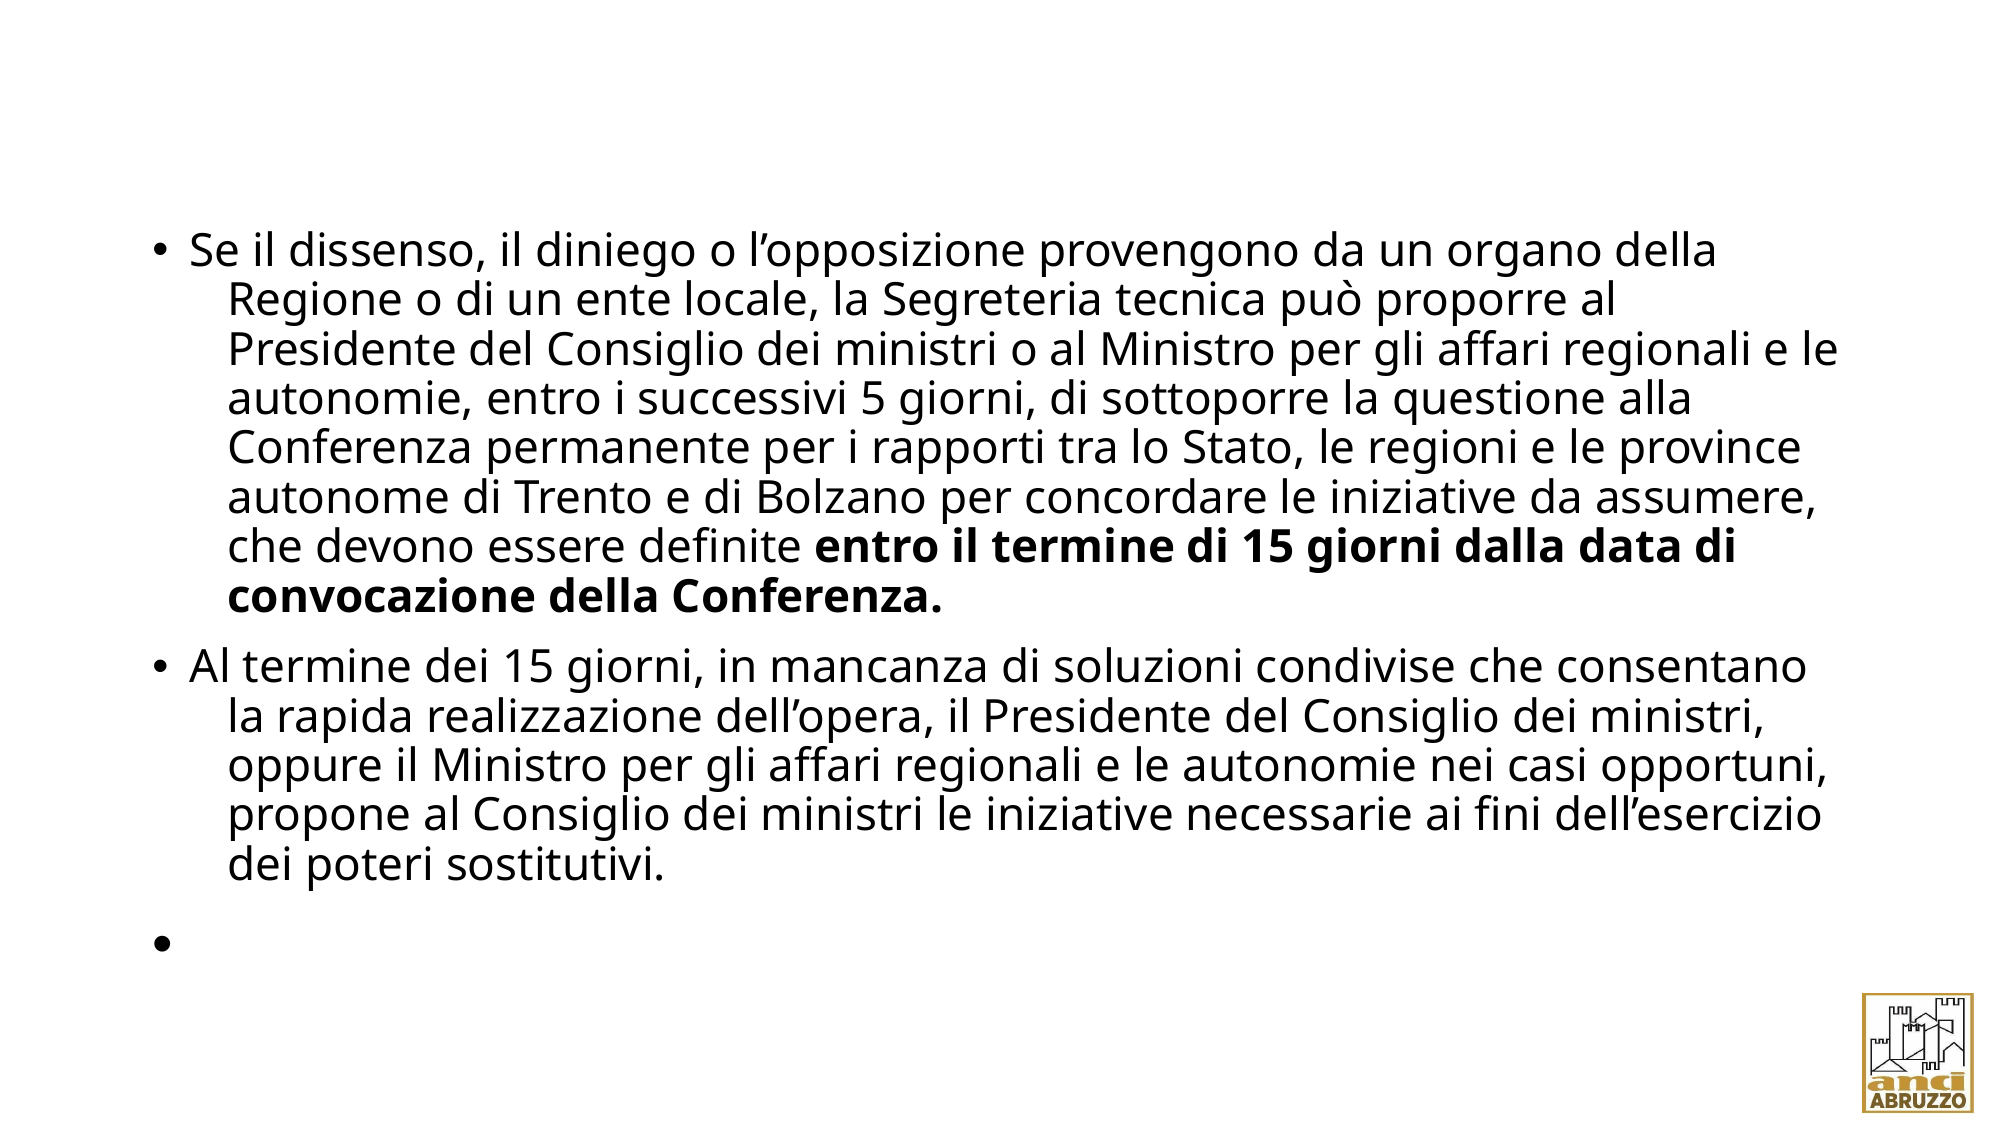

# Se il dissenso, il diniego o l’opposizione provengono da un organo della Regione o di un ente locale, la Segreteria tecnica può proporre al Presidente del Consiglio dei ministri o al Ministro per gli affari regionali e le autonomie, entro i successivi 5 giorni, di sottoporre la questione alla Conferenza permanente per i rapporti tra lo Stato, le regioni e le province autonome di Trento e di Bolzano per concordare le iniziative da assumere, che devono essere definite entro il termine di 15 giorni dalla data di convocazione della Conferenza.
Al termine dei 15 giorni, in mancanza di soluzioni condivise che consentano la rapida realizzazione dell’opera, il Presidente del Consiglio dei ministri, oppure il Ministro per gli affari regionali e le autonomie nei casi opportuni, propone al Consiglio dei ministri le iniziative necessarie ai fini dell’esercizio dei poteri sostitutivi.